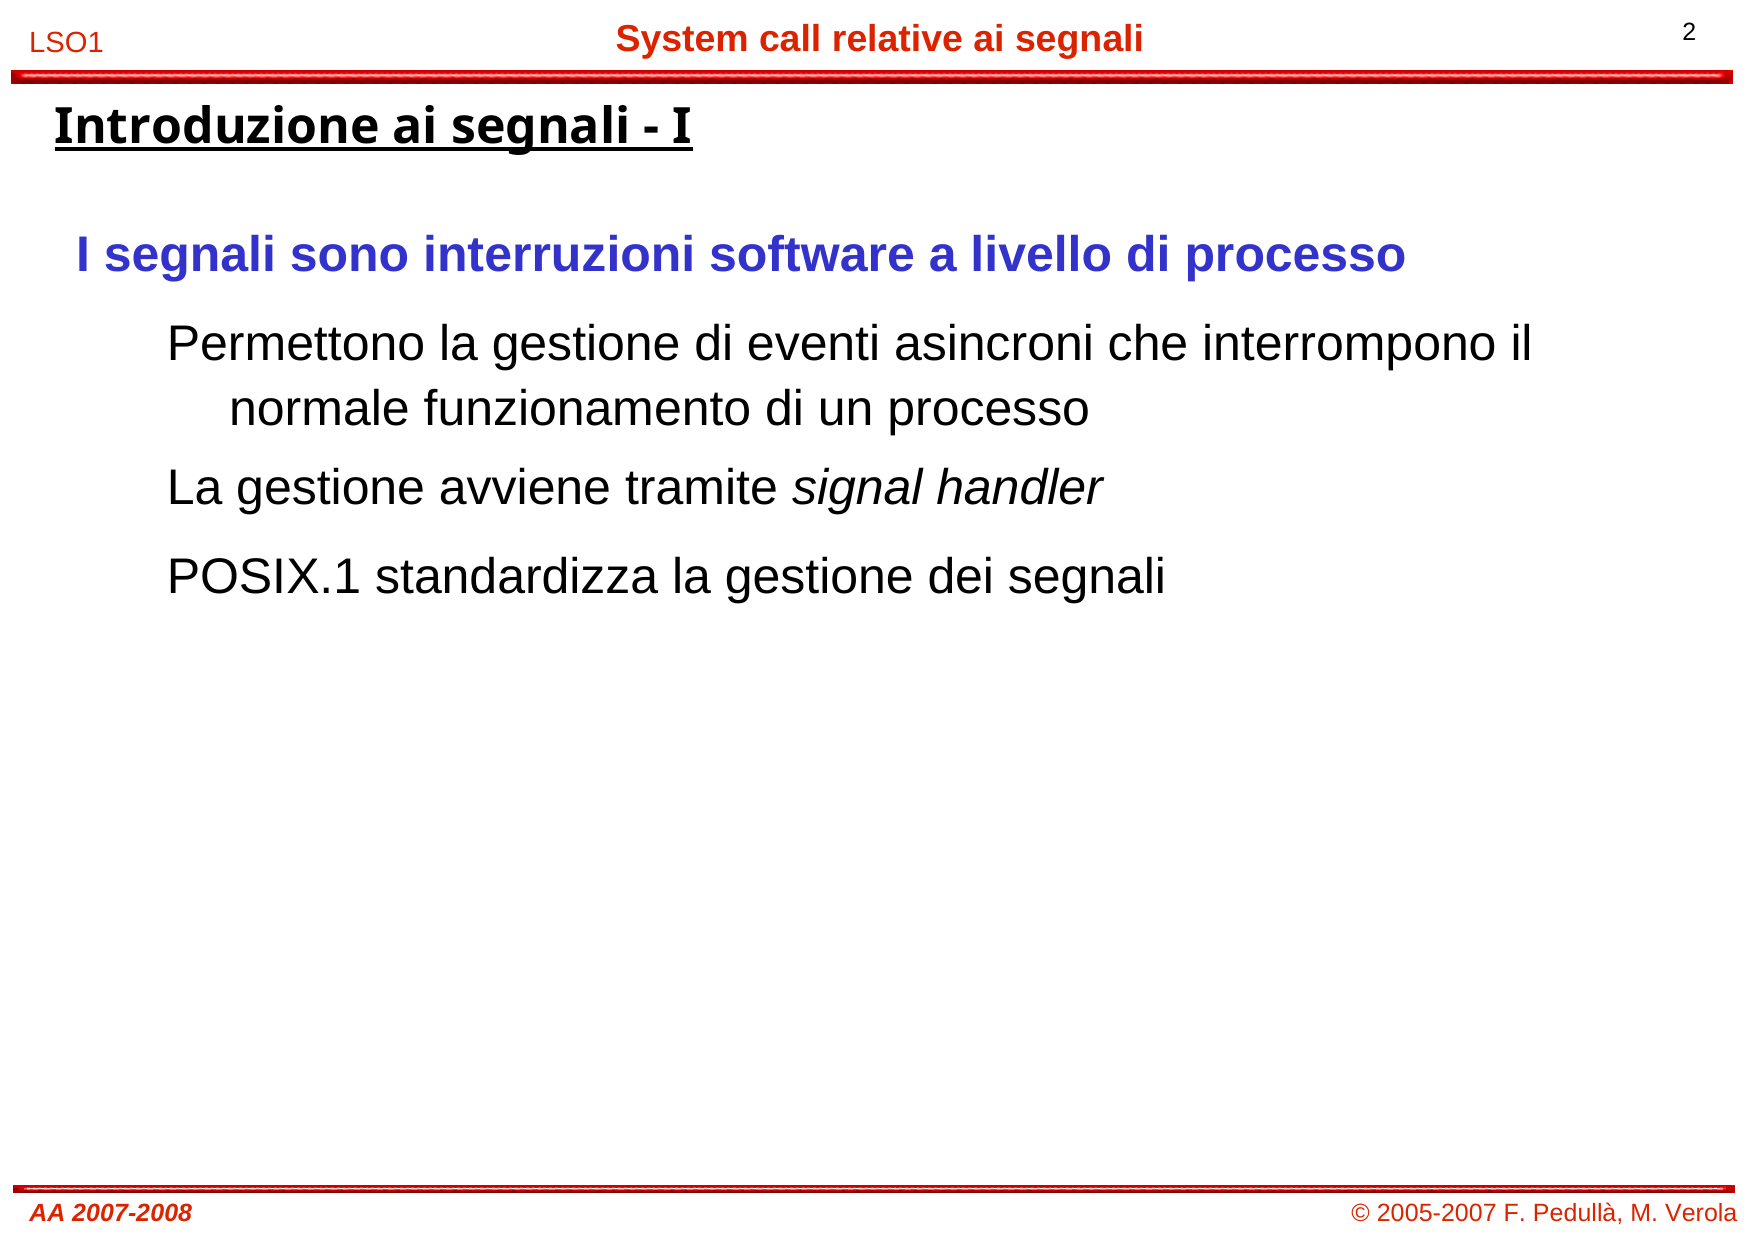

# Introduzione ai segnali - I
I segnali sono interruzioni software a livello di processo
Permettono la gestione di eventi asincroni che interrompono il normale funzionamento di un processo
La gestione avviene tramite signal handler
POSIX.1 standardizza la gestione dei segnali